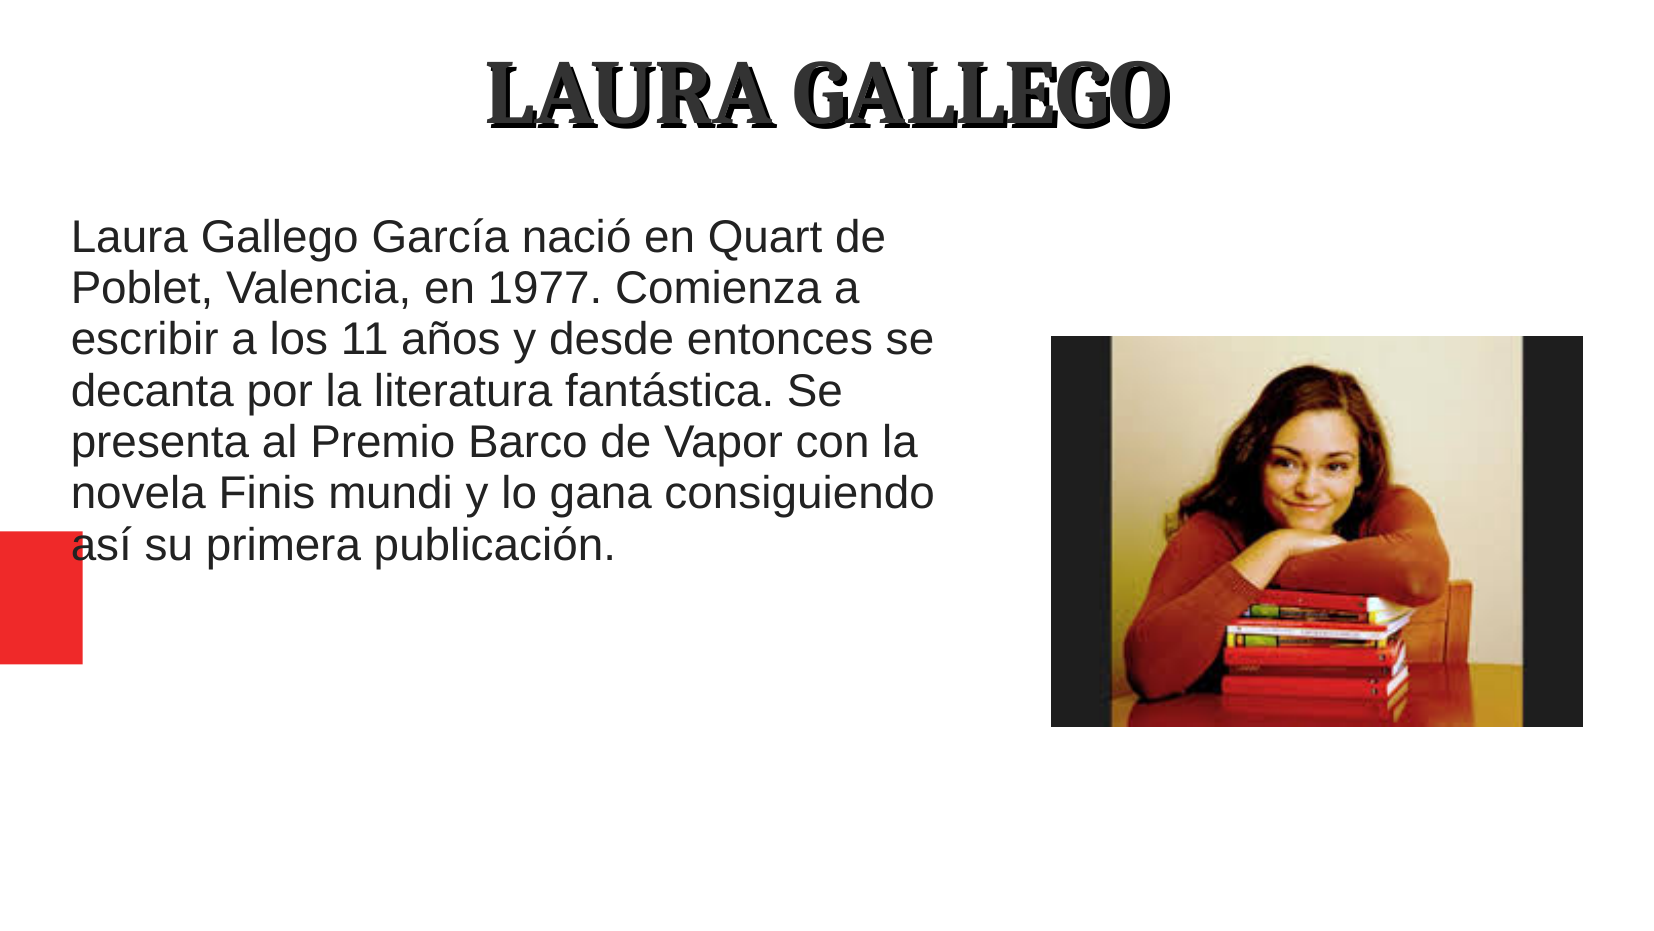

# LAURA GALLEGO
Laura Gallego García nació en Quart de Poblet, Valencia, en 1977. Comienza a escribir a los 11 años y desde entonces se decanta por la literatura fantástica. Se presenta al Premio Barco de Vapor con la novela Finis mundi y lo gana consiguiendo así su primera publicación.